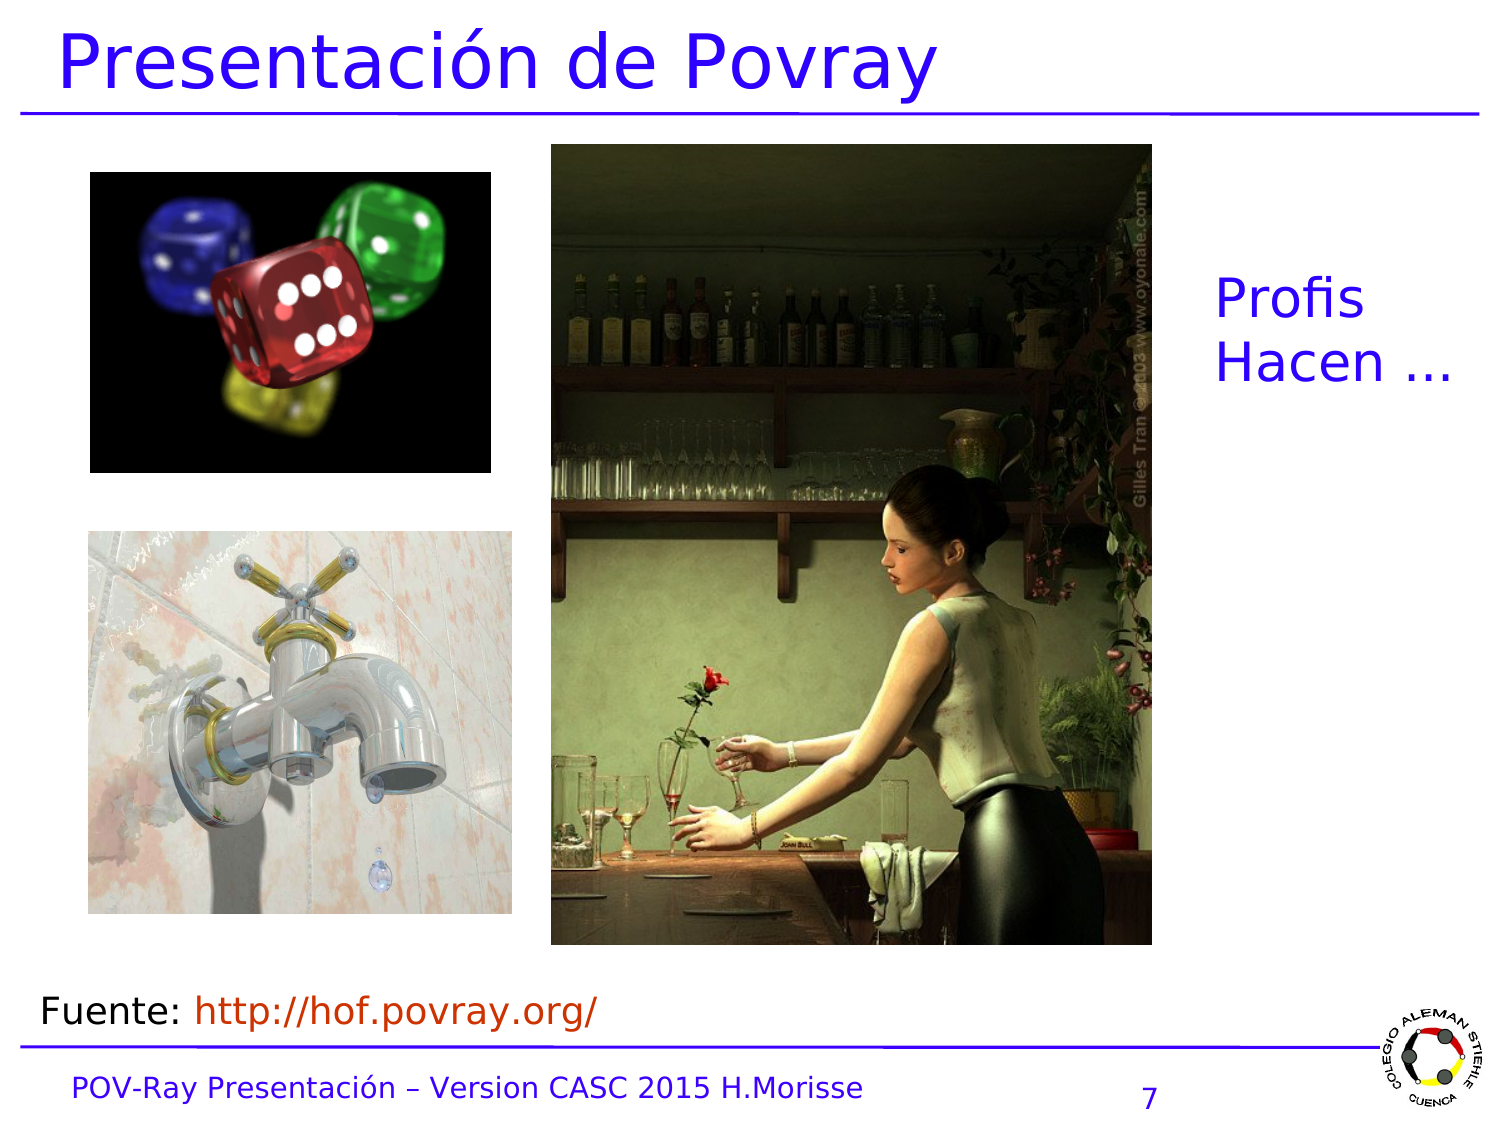

# Presentación de Povray
Profis
Hacen ...
Fuente: http://hof.povray.org/